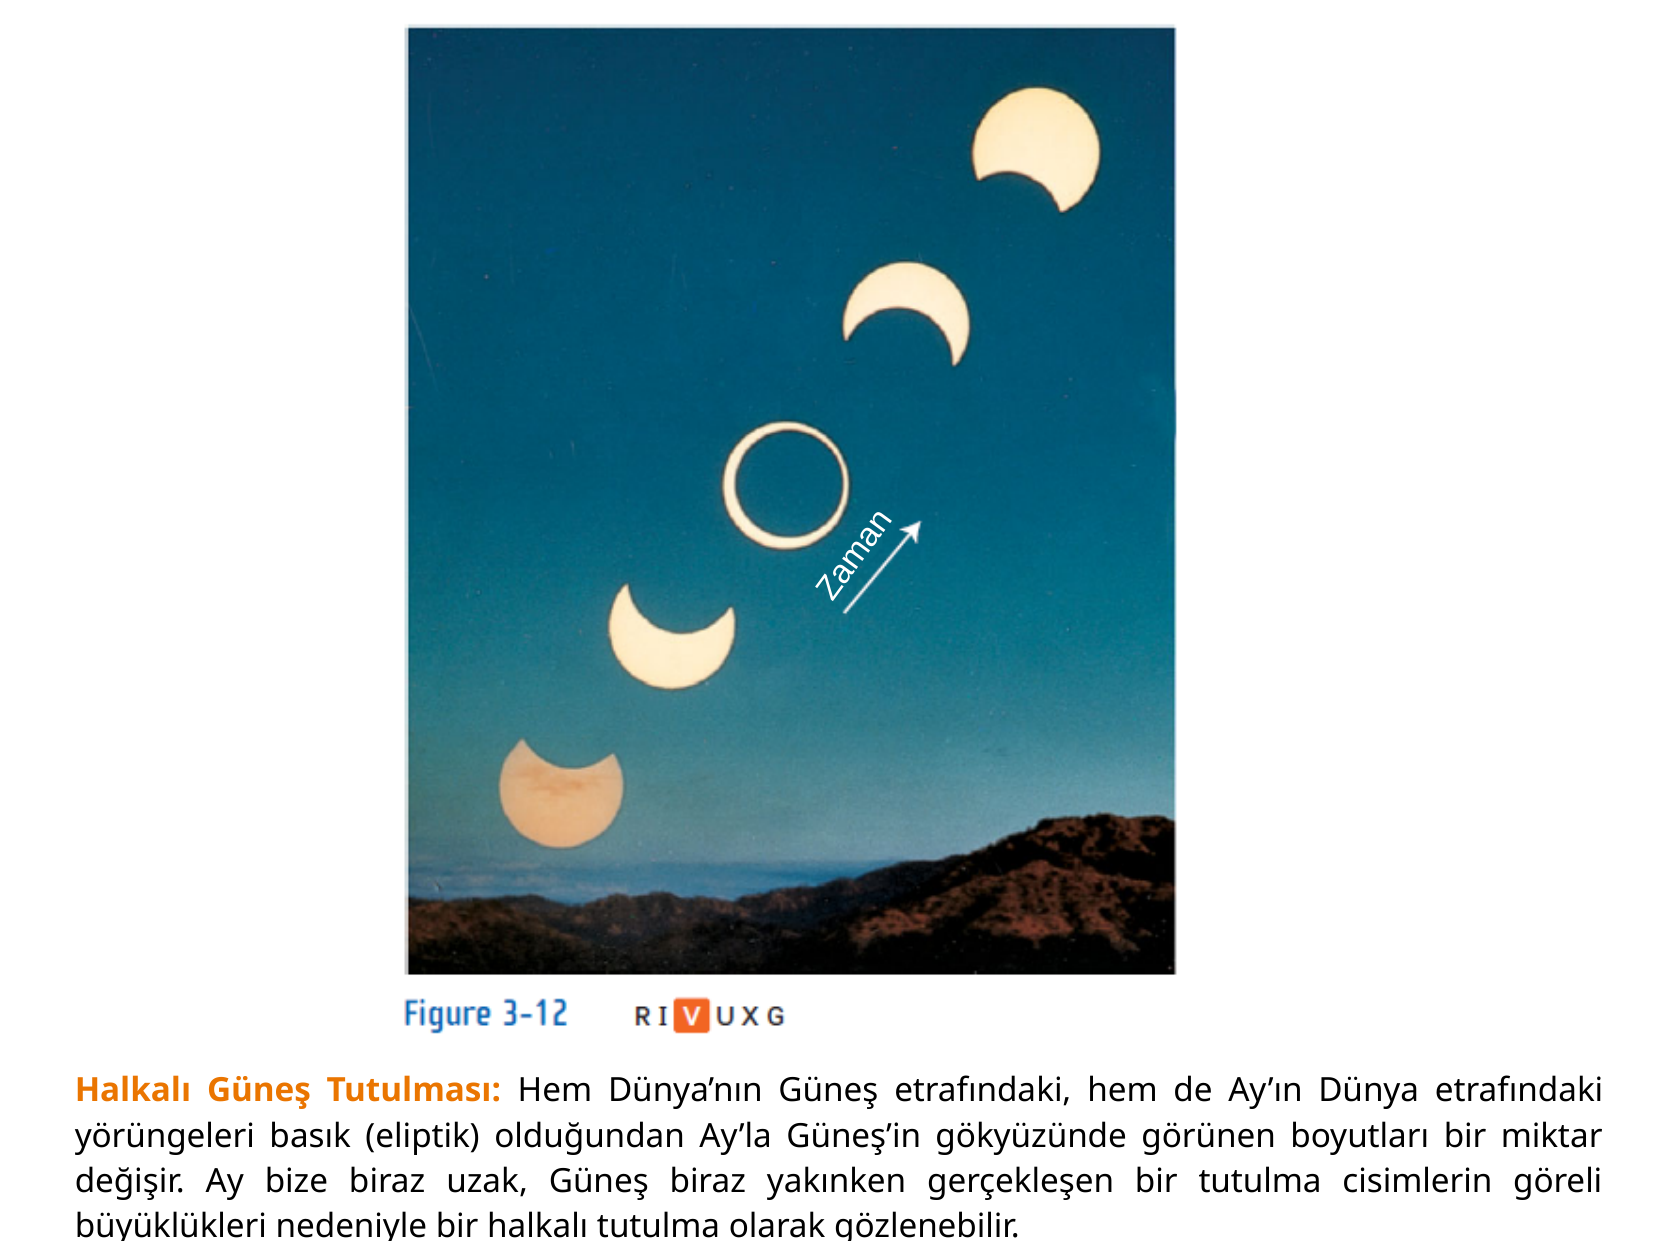

Zaman
Halkalı Güneş Tutulması: Hem Dünya’nın Güneş etrafındaki, hem de Ay’ın Dünya etrafındaki yörüngeleri basık (eliptik) olduğundan Ay’la Güneş’in gökyüzünde görünen boyutları bir miktar değişir. Ay bize biraz uzak, Güneş biraz yakınken gerçekleşen bir tutulma cisimlerin göreli büyüklükleri nedeniyle bir halkalı tutulma olarak gözlenebilir.